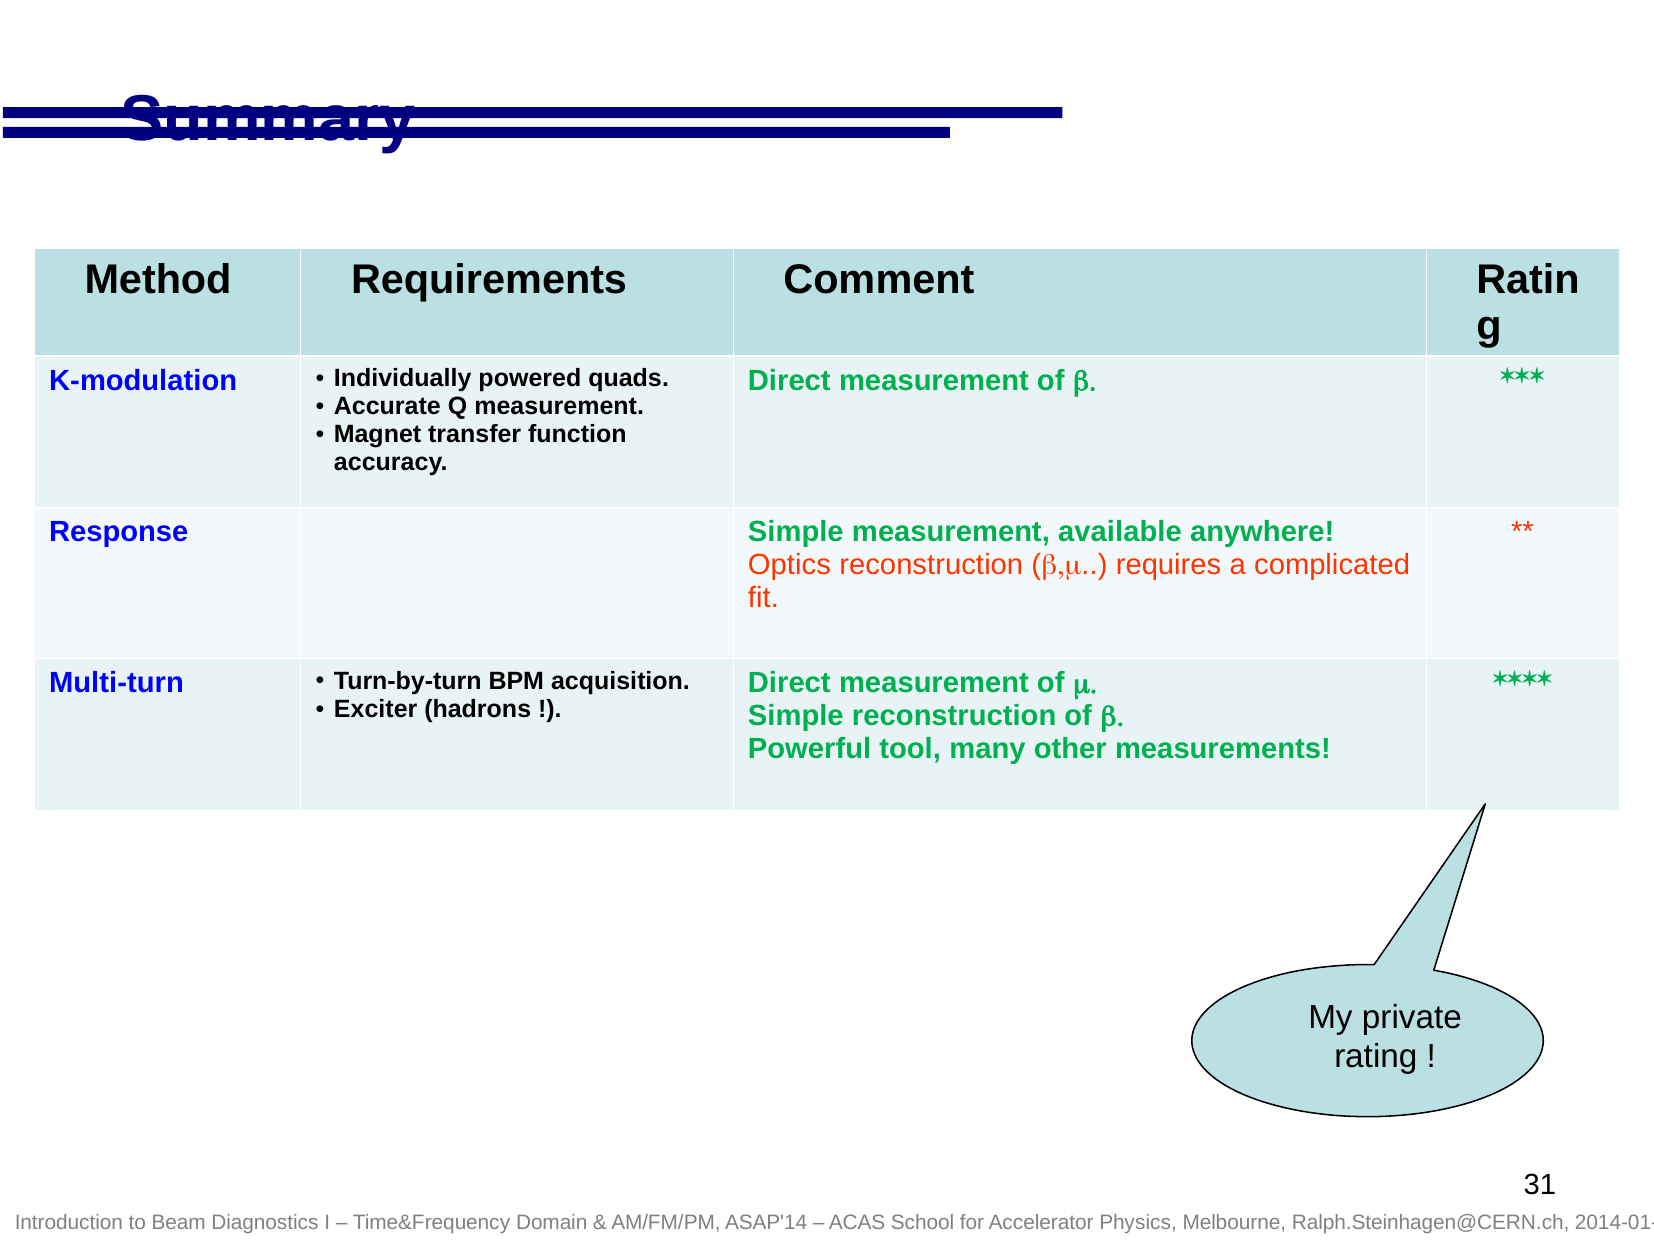

# Summary
| Method | Requirements | Comment | Rating |
| --- | --- | --- | --- |
| K-modulation | Individually powered quads. Accurate Q measurement. Magnet transfer function accuracy. | Direct measurement of  |  |
| Response | | Simple measurement, available anywhere! Optics reconstruction (..) requires a complicated fit. | \*\* |
| Multi-turn | Turn-by-turn BPM acquisition. Exciter (hadrons !). | Direct measurement of  Simple reconstruction of  Powerful tool, many other measurements! |  |
My private rating !